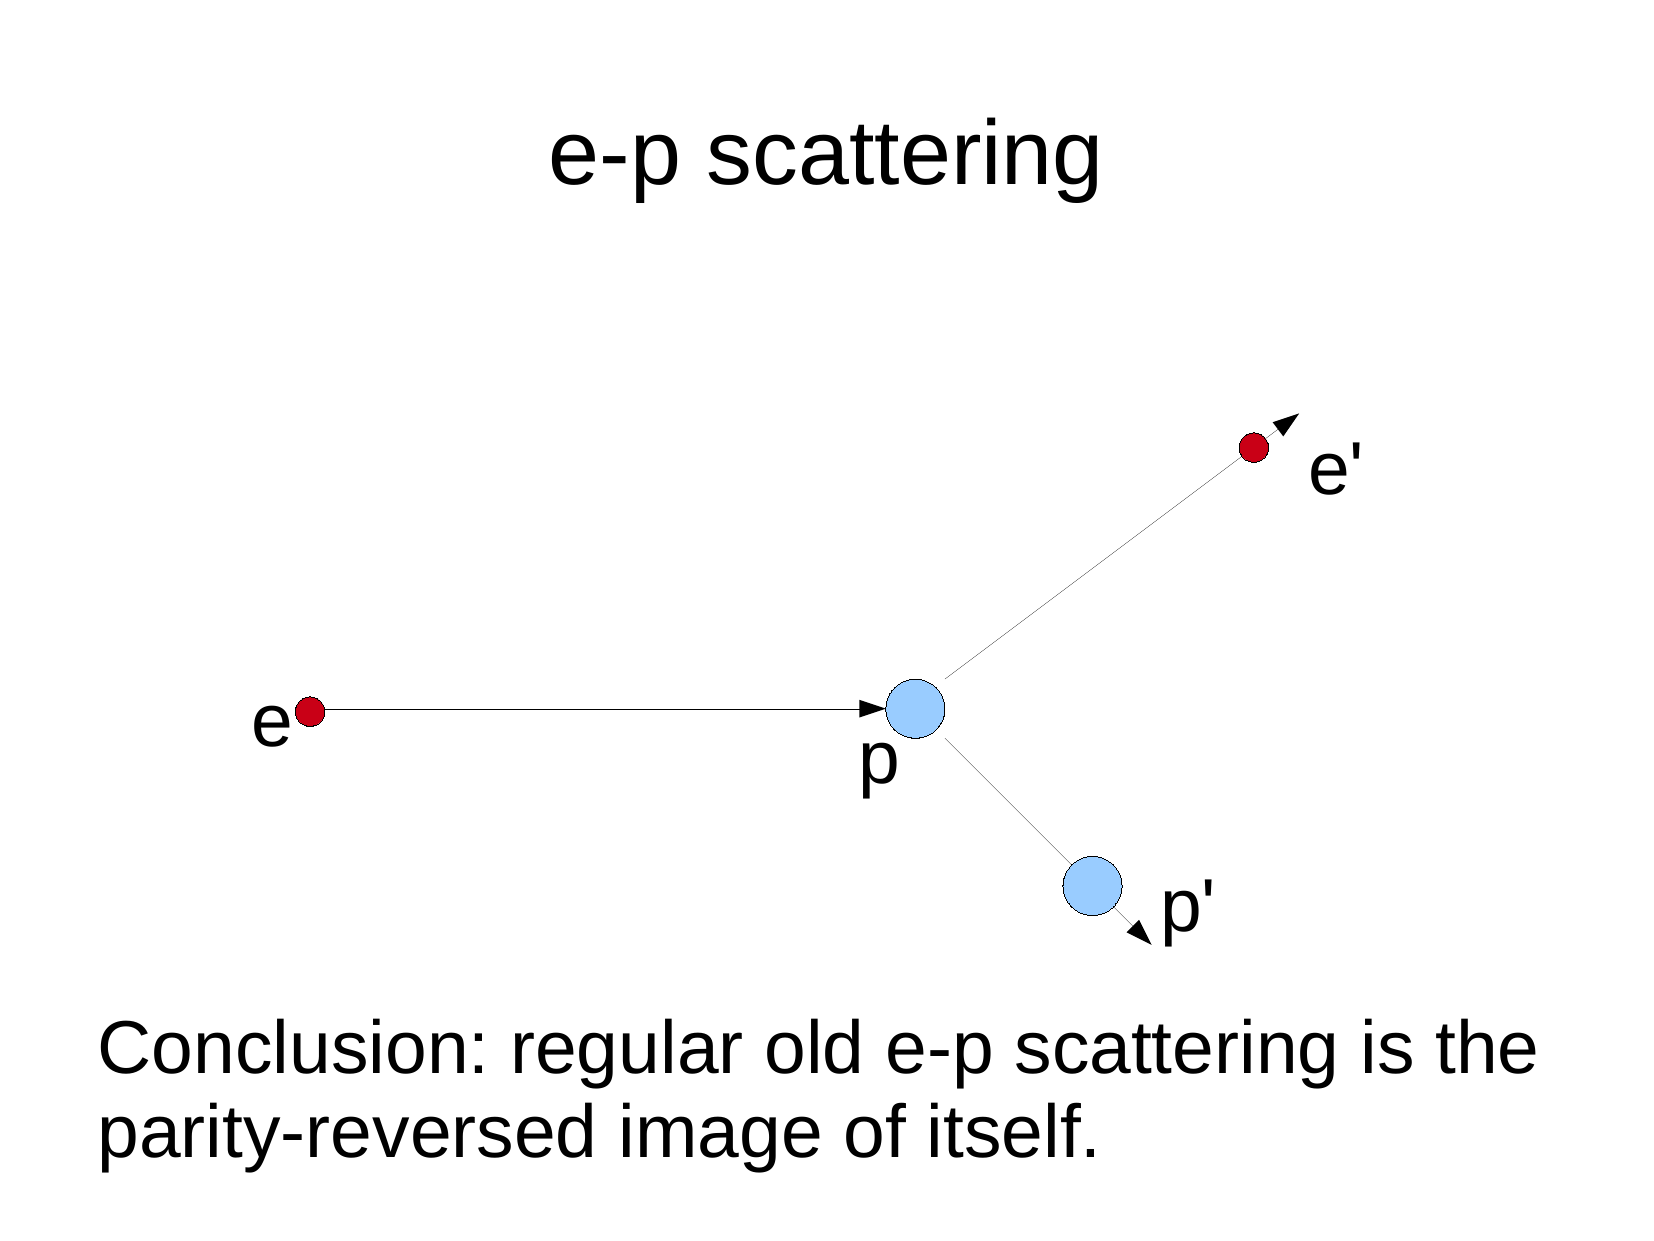

# e-p scattering
e'
e
p
p'
Conclusion: regular old e-p scattering is the
parity-reversed image of itself.